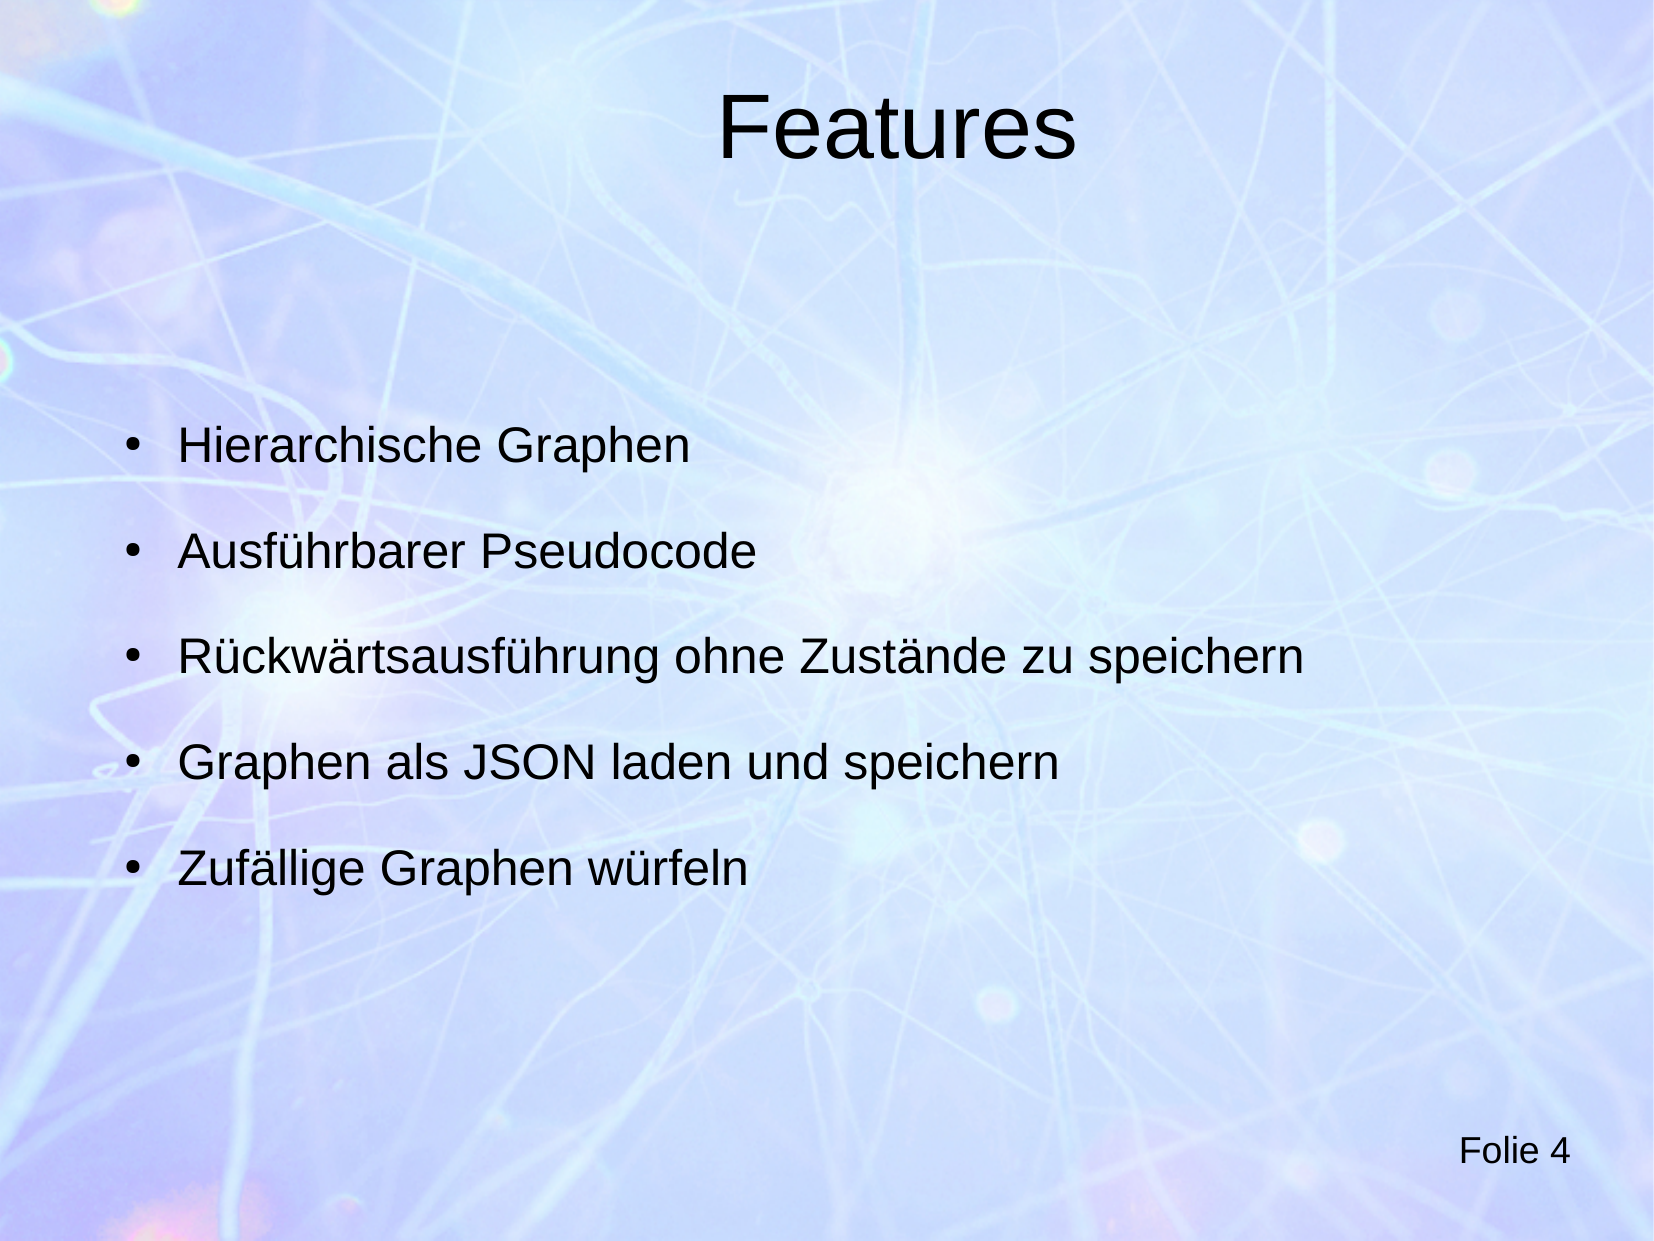

# Features
Hierarchische Graphen
Ausführbarer Pseudocode
Rückwärtsausführung ohne Zustände zu speichern
Graphen als JSON laden und speichern
Zufällige Graphen würfeln
4